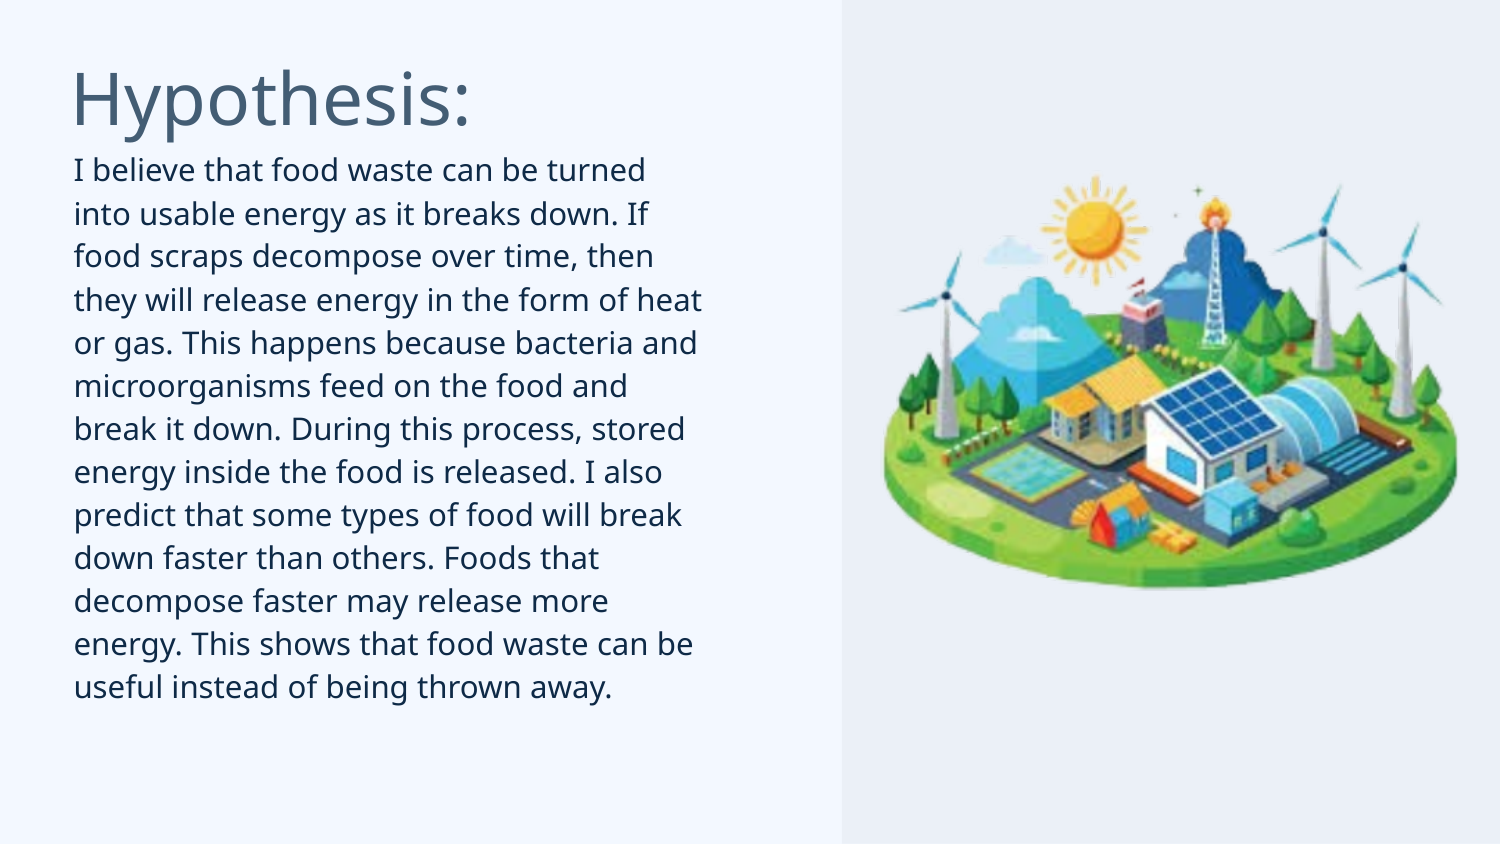

# Hypothesis:
I believe that food waste can be turned into usable energy as it breaks down. If food scraps decompose over time, then they will release energy in the form of heat or gas. This happens because bacteria and microorganisms feed on the food and break it down. During this process, stored energy inside the food is released. I also predict that some types of food will break down faster than others. Foods that decompose faster may release more energy. This shows that food waste can be useful instead of being thrown away.